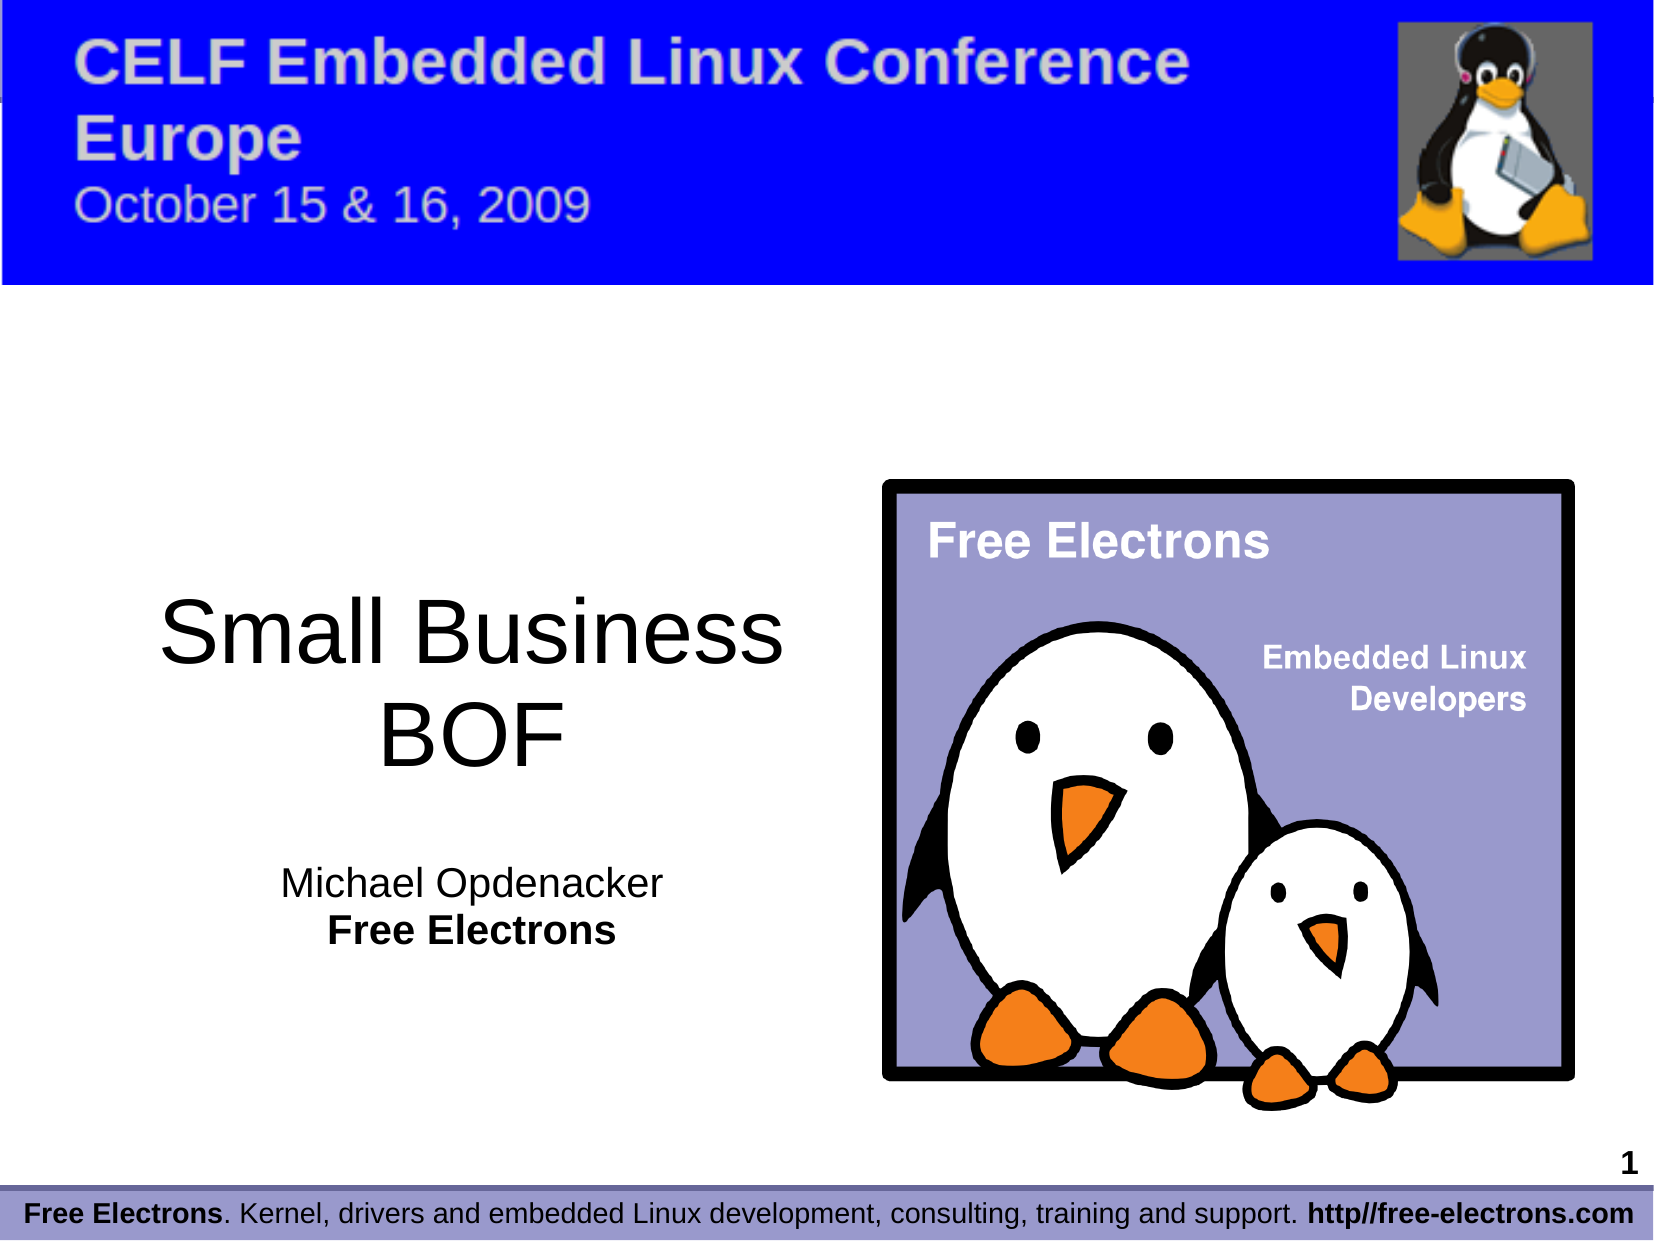

# ELCE 2009
Small Business
BOF
Michael Opdenacker
Free Electrons